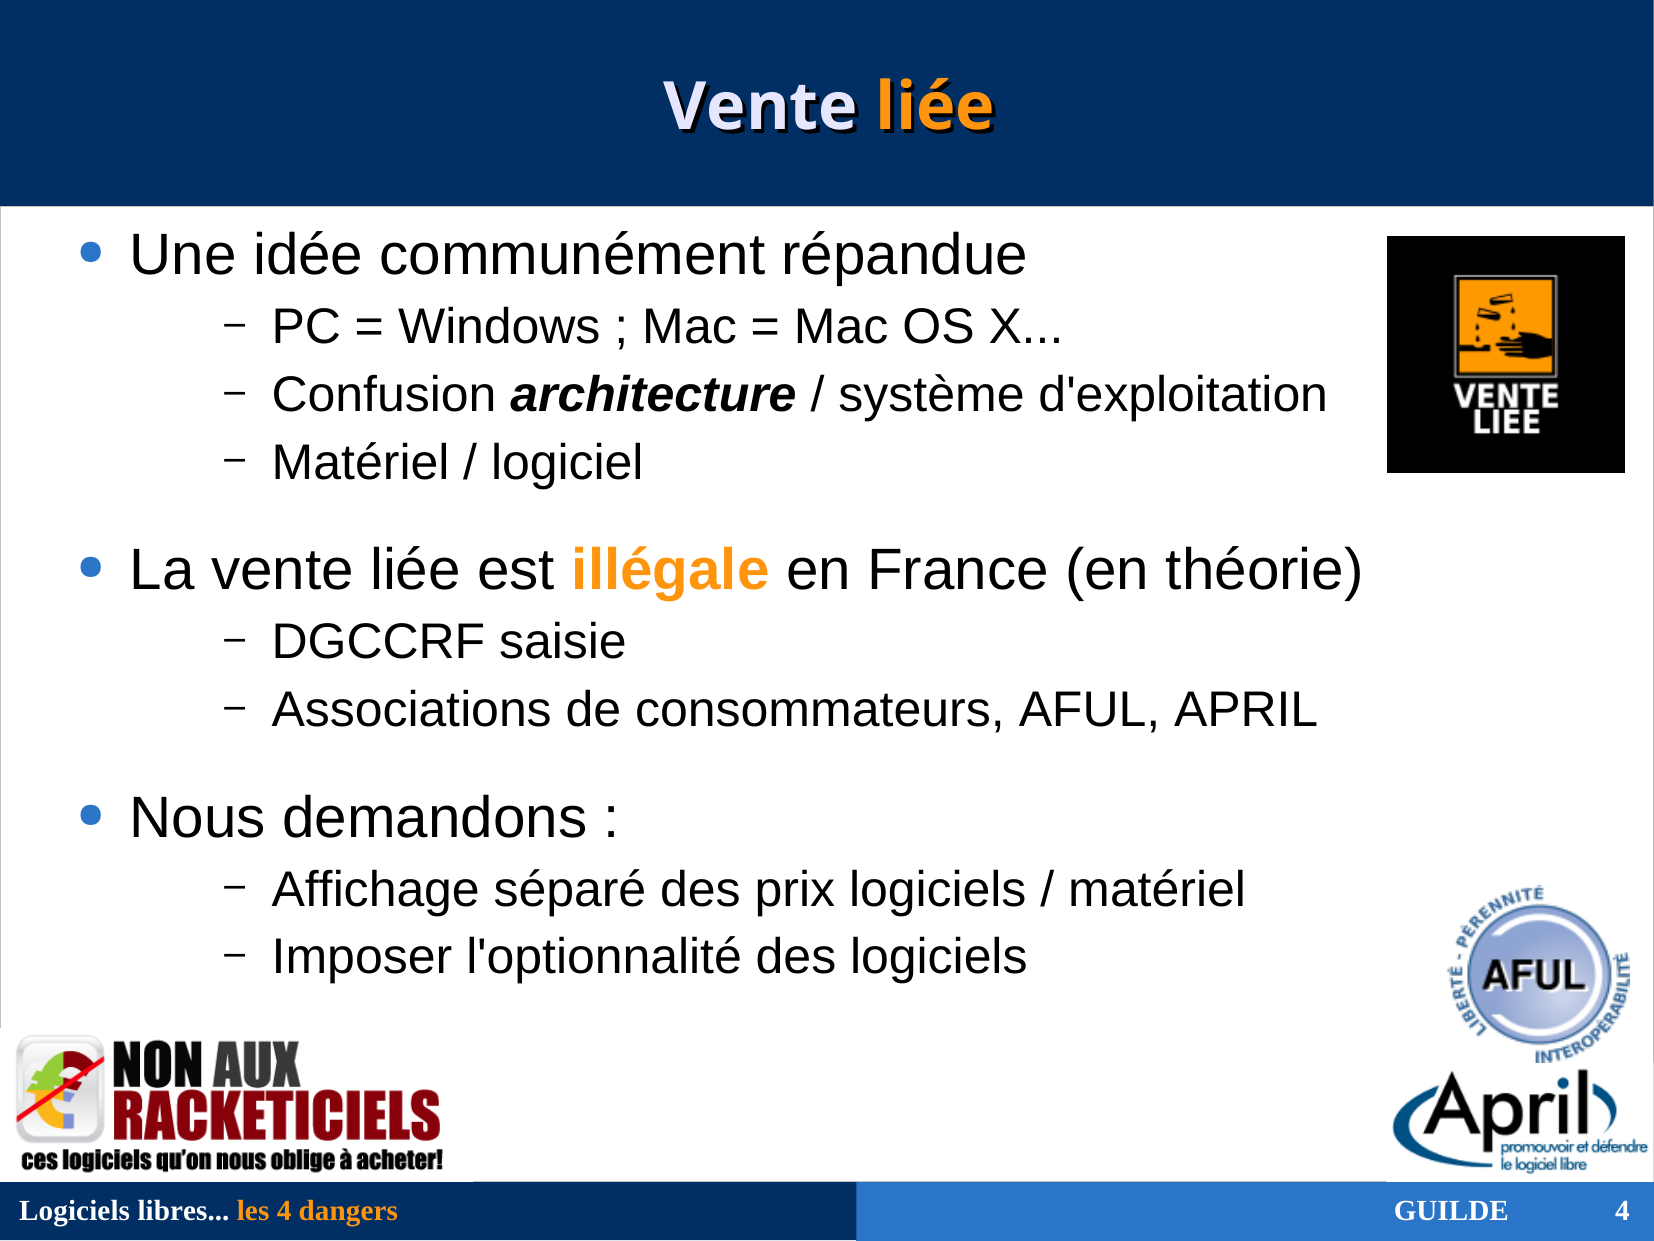

# Vente liée
Une idée communément répandue
PC = Windows ; Mac = Mac OS X...
Confusion architecture / système d'exploitation
Matériel / logiciel
La vente liée est illégale en France (en théorie)
DGCCRF saisie
Associations de consommateurs, AFUL, APRIL
Nous demandons :
Affichage séparé des prix logiciels / matériel
Imposer l'optionnalité des logiciels
4